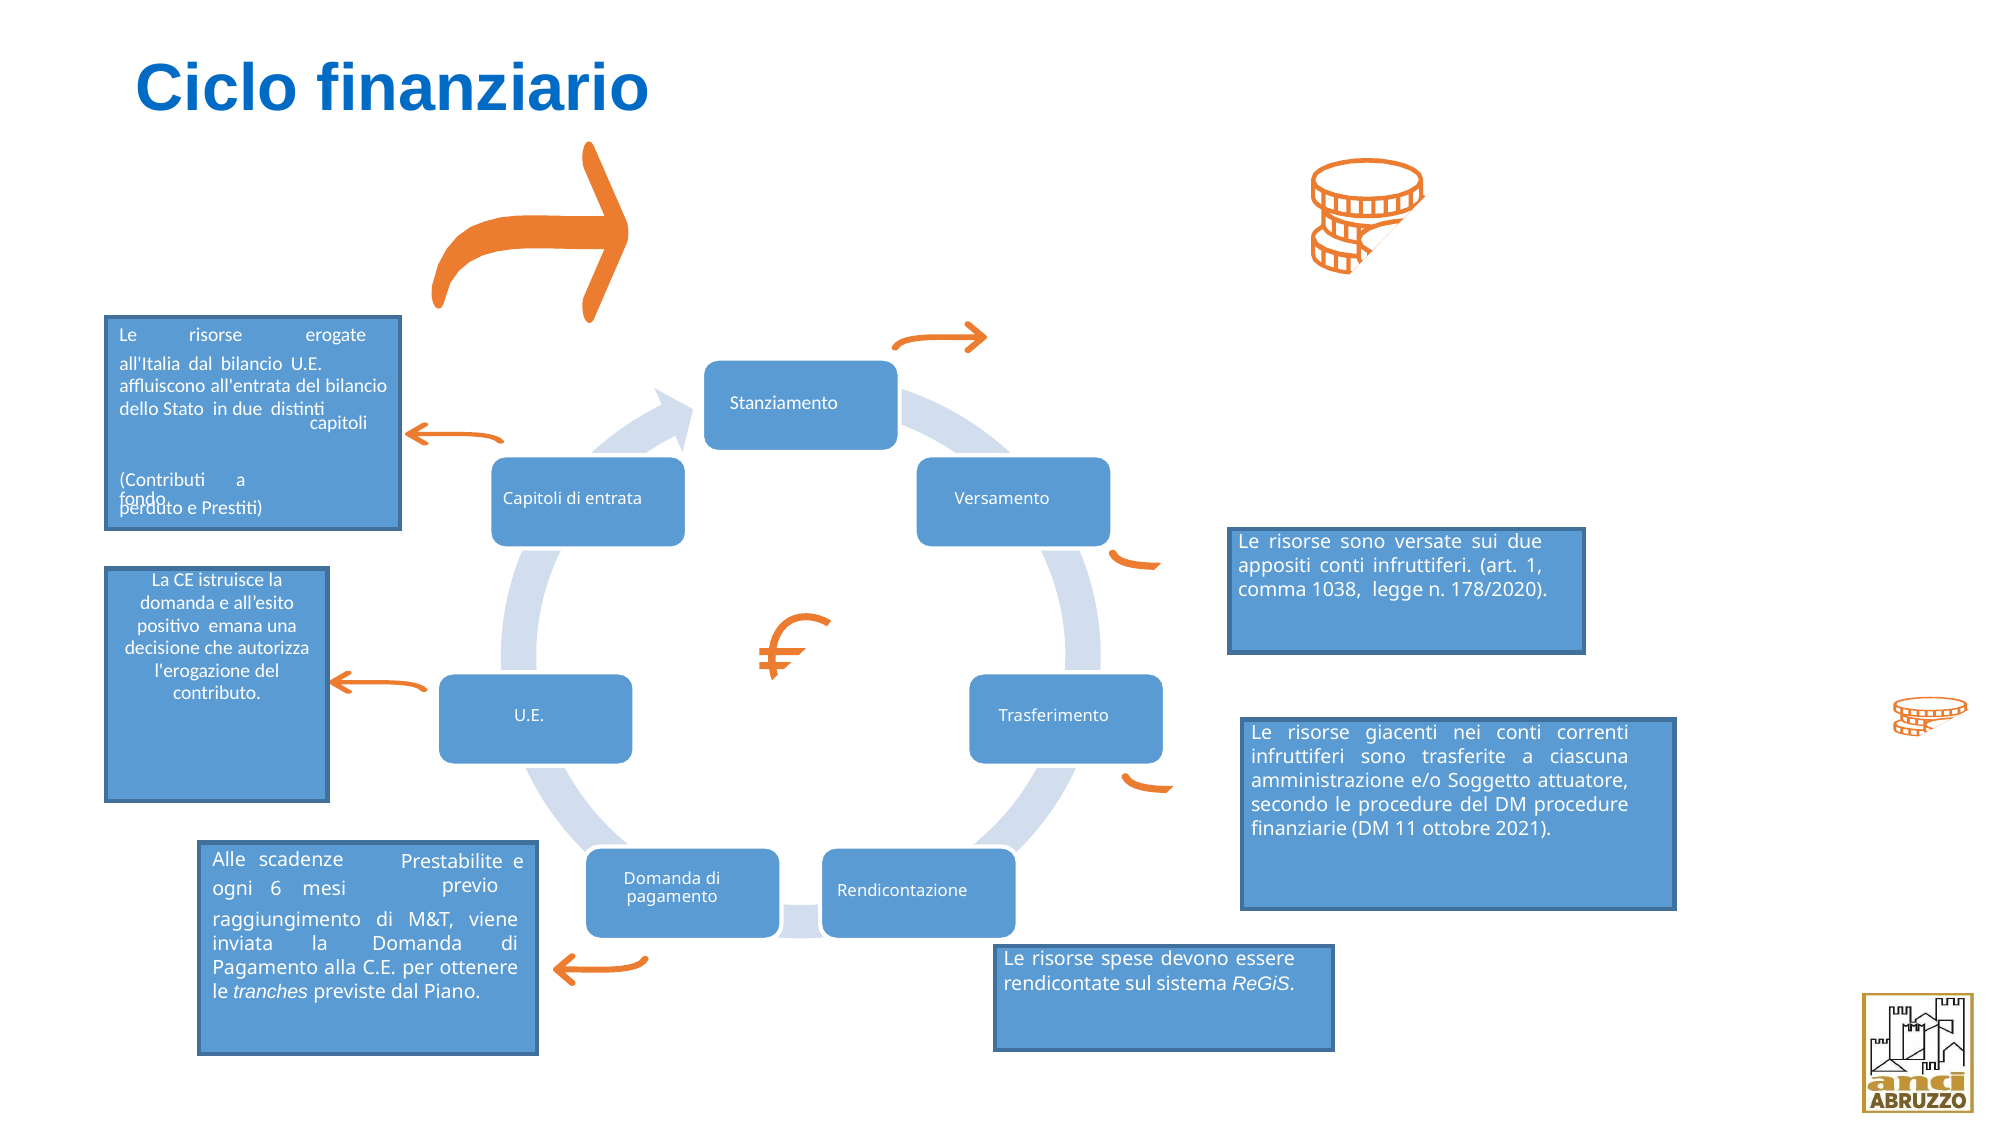

Ciclo finanziario
Le
risorse
erogate
all'Italia dal bilancio U.E.
affluiscono all'entrata del bilancio dello Stato in due distinti
Stanziamento
capitoli
(Contributi	a fondo
Capitoli di entrata
Versamento
perduto e Prestiti)
Le risorse sono versate sui due appositi conti infruttiferi. (art. 1, comma 1038, legge n. 178/2020).
La CE istruisce la domanda e all’esito positivo emana una decisione che autorizza l'erogazione del contributo.
U.E.
Trasferimento
Le risorse giacenti nei conti correnti infruttiferi sono trasferite a ciascuna amministrazione e/o Soggetto attuatore, secondo le procedure del DM procedure finanziarie (DM 11 ottobre 2021).
Alle	scadenze
Prestabilite e	previo
Domanda di
pagamento
ogni	6	mesi
Rendicontazione
raggiungimento di M&T, viene inviata la Domanda di Pagamento alla C.E. per ottenere le tranches previste dal Piano.
Le risorse spese devono essere rendicontate sul sistema ReGiS.